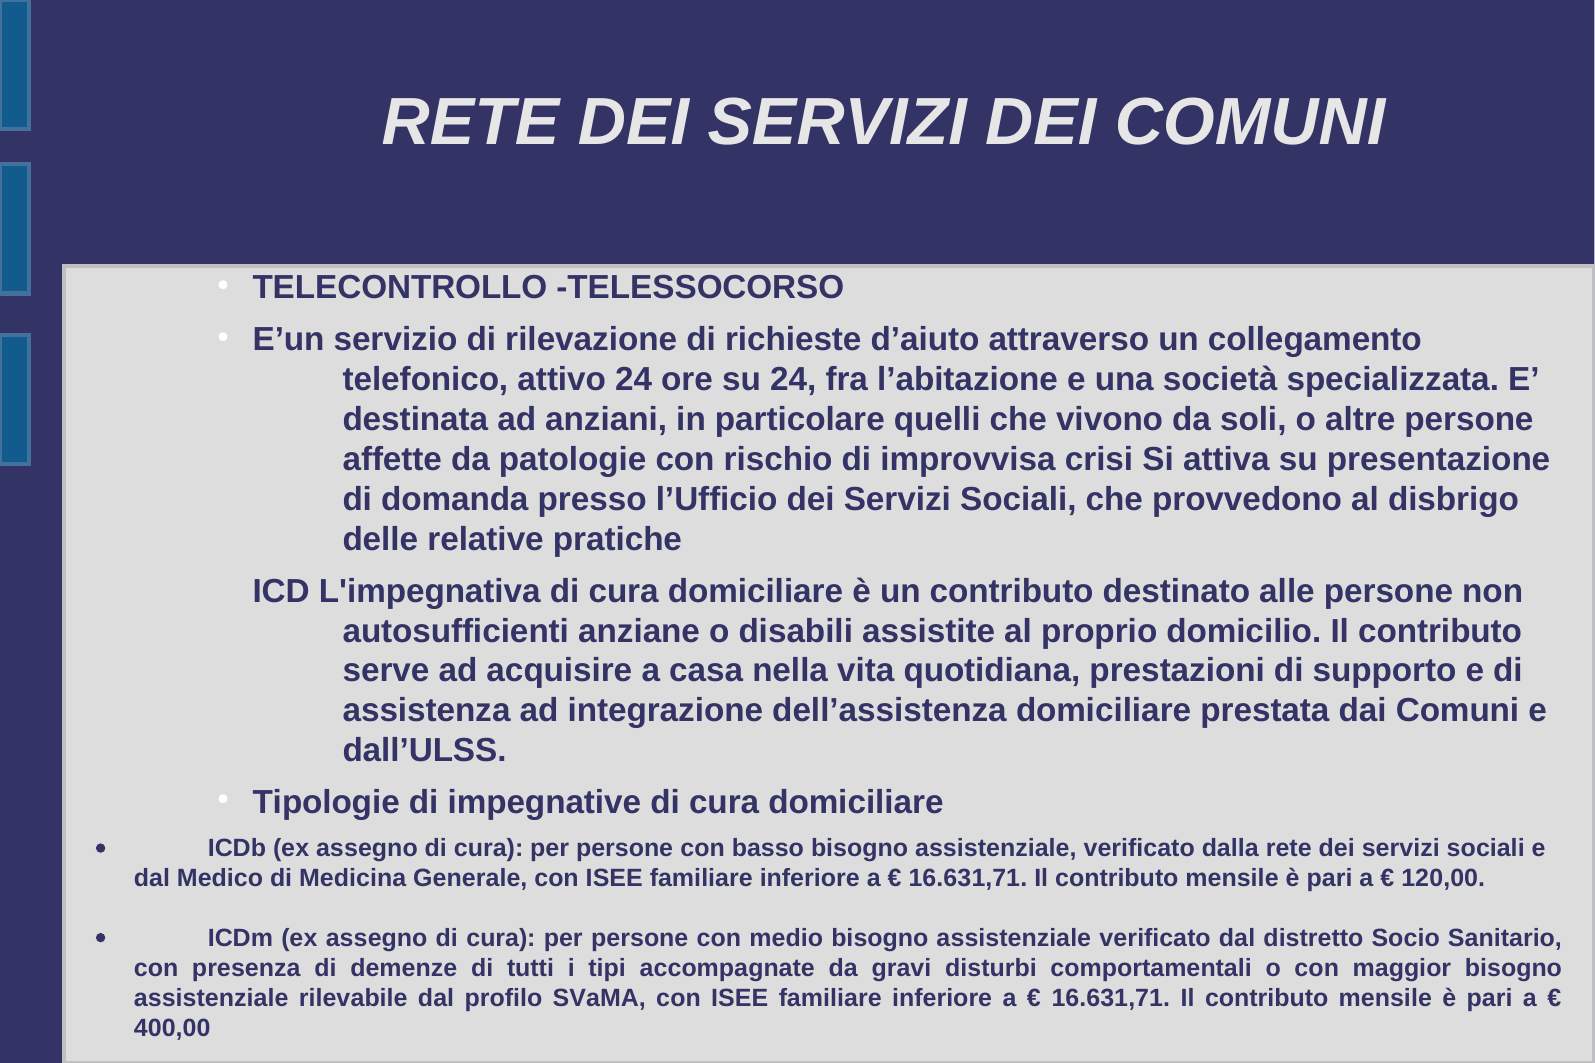

# RETE DEI SERVIZI DEI COMUNI
TELECONTROLLO -TELESSOCORSO
E’un servizio di rilevazione di richieste d’aiuto attraverso un collegamento telefonico, attivo 24 ore su 24, fra l’abitazione e una società specializzata. E’ destinata ad anziani, in particolare quelli che vivono da soli, o altre persone affette da patologie con rischio di improvvisa crisi Si attiva su presentazione di domanda presso l’Ufficio dei Servizi Sociali, che provvedono al disbrigo delle relative pratiche
ICD L'impegnativa di cura domiciliare è un contributo destinato alle persone non autosufficienti anziane o disabili assistite al proprio domicilio. Il contributo serve ad acquisire a casa nella vita quotidiana, prestazioni di supporto e di assistenza ad integrazione dell’assistenza domiciliare prestata dai Comuni e dall’ULSS.
Tipologie di impegnative di cura domiciliare
·	ICDb (ex assegno di cura): per persone con basso bisogno assistenziale, verificato dalla rete dei servizi sociali e dal Medico di Medicina Generale, con ISEE familiare inferiore a € 16.631,71. Il contributo mensile è pari a € 120,00.
·	ICDm (ex assegno di cura): per persone con medio bisogno assistenziale verificato dal distretto Socio Sanitario, con presenza di demenze di tutti i tipi accompagnate da gravi disturbi comportamentali o con maggior bisogno assistenziale rilevabile dal profilo SVaMA, con ISEE familiare inferiore a € 16.631,71. Il contributo mensile è pari a € 400,00